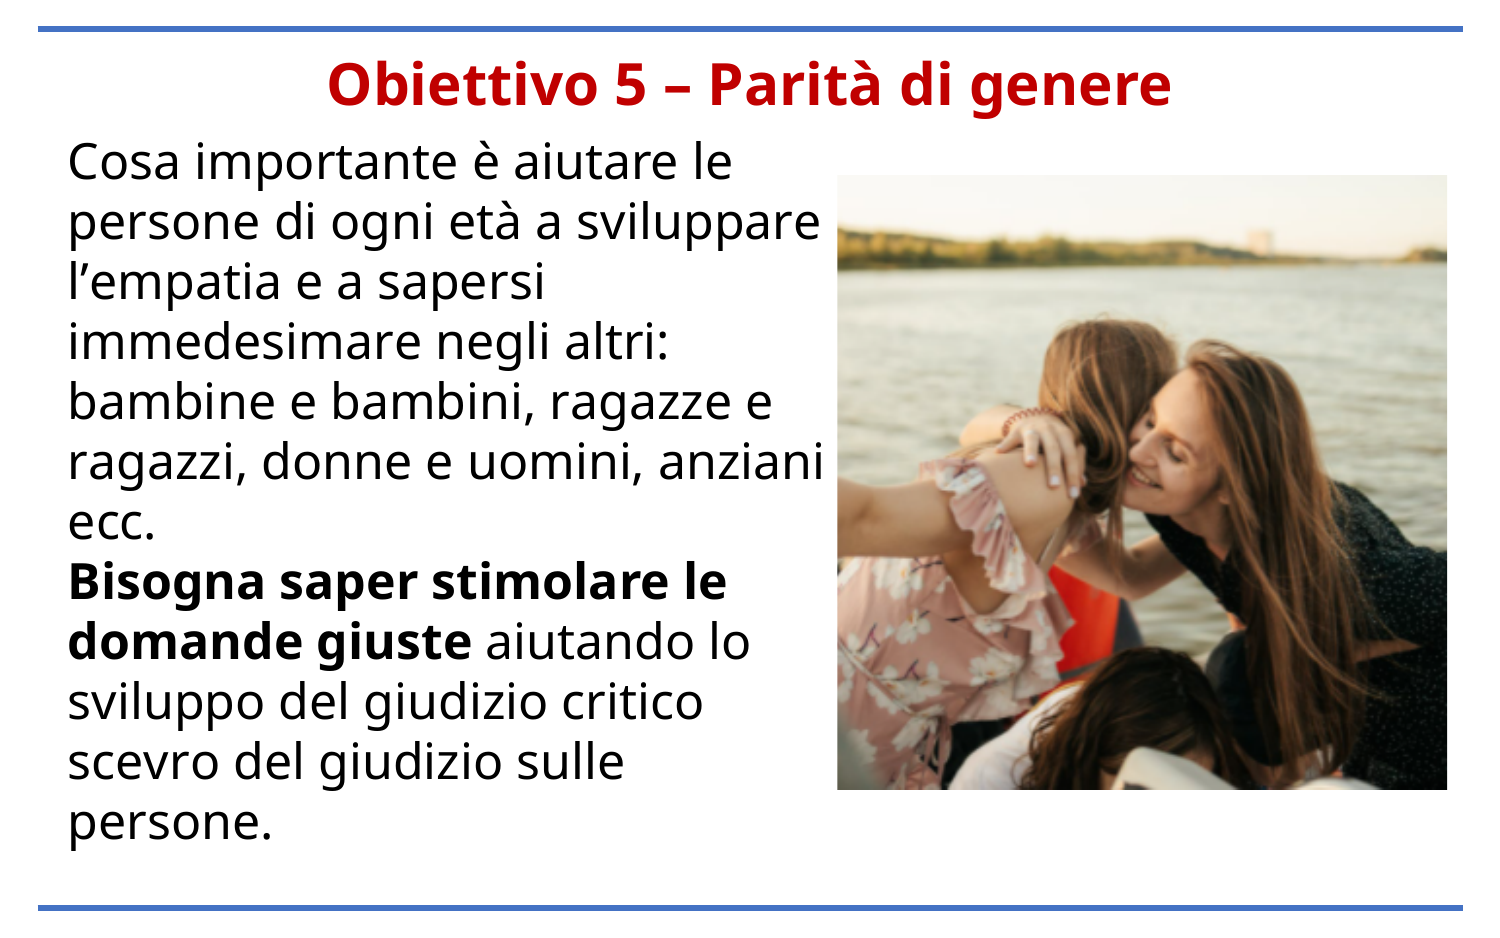

# Obiettivo 5 – Parità di genere
Cosa importante è aiutare le persone di ogni età a sviluppare l’empatia e a sapersi immedesimare negli altri: bambine e bambini, ragazze e ragazzi, donne e uomini, anziani ecc.
Bisogna saper stimolare le domande giuste aiutando lo sviluppo del giudizio critico scevro del giudizio sulle persone.